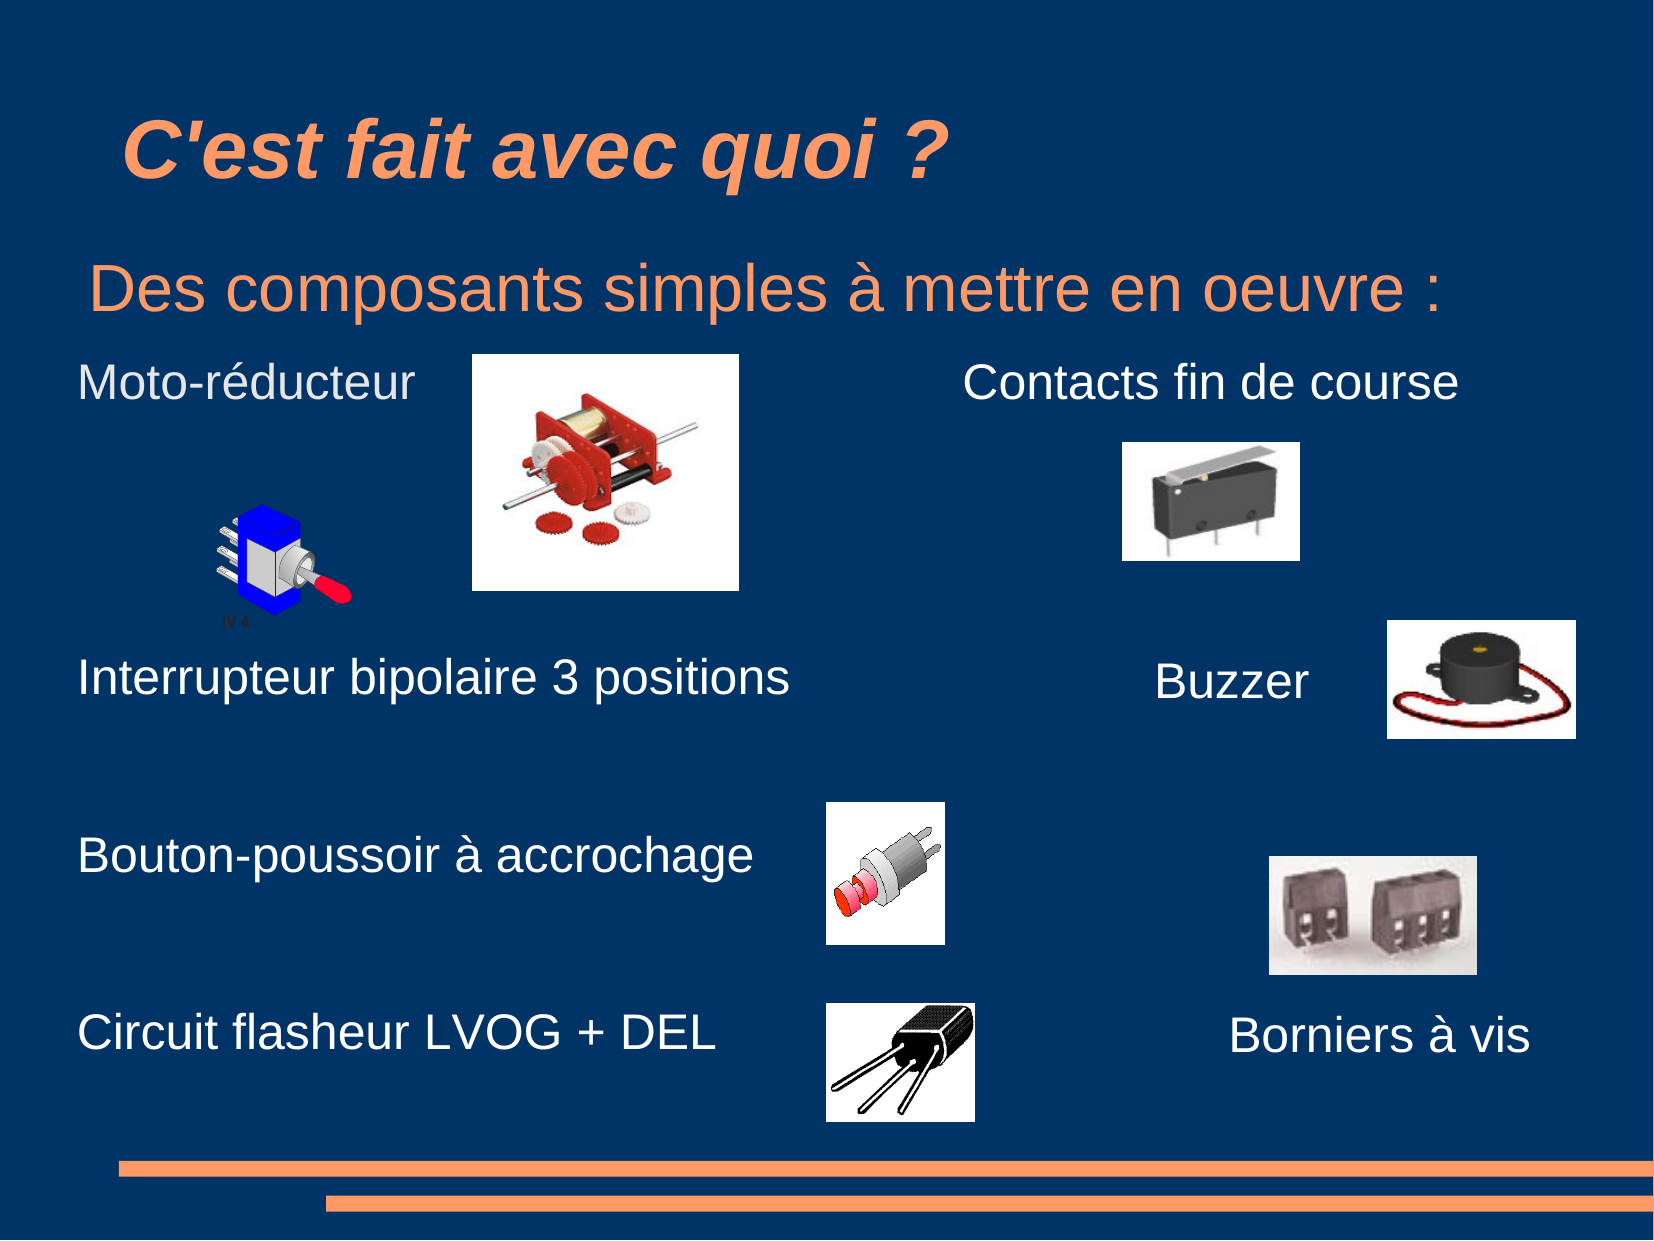

# C'est fait avec quoi ?
Des composants simples à mettre en oeuvre :
Moto-réducteur
Contacts fin de course
Interrupteur bipolaire 3 positions
Buzzer
Bouton-poussoir à accrochage
Circuit flasheur LVOG + DEL
Borniers à vis